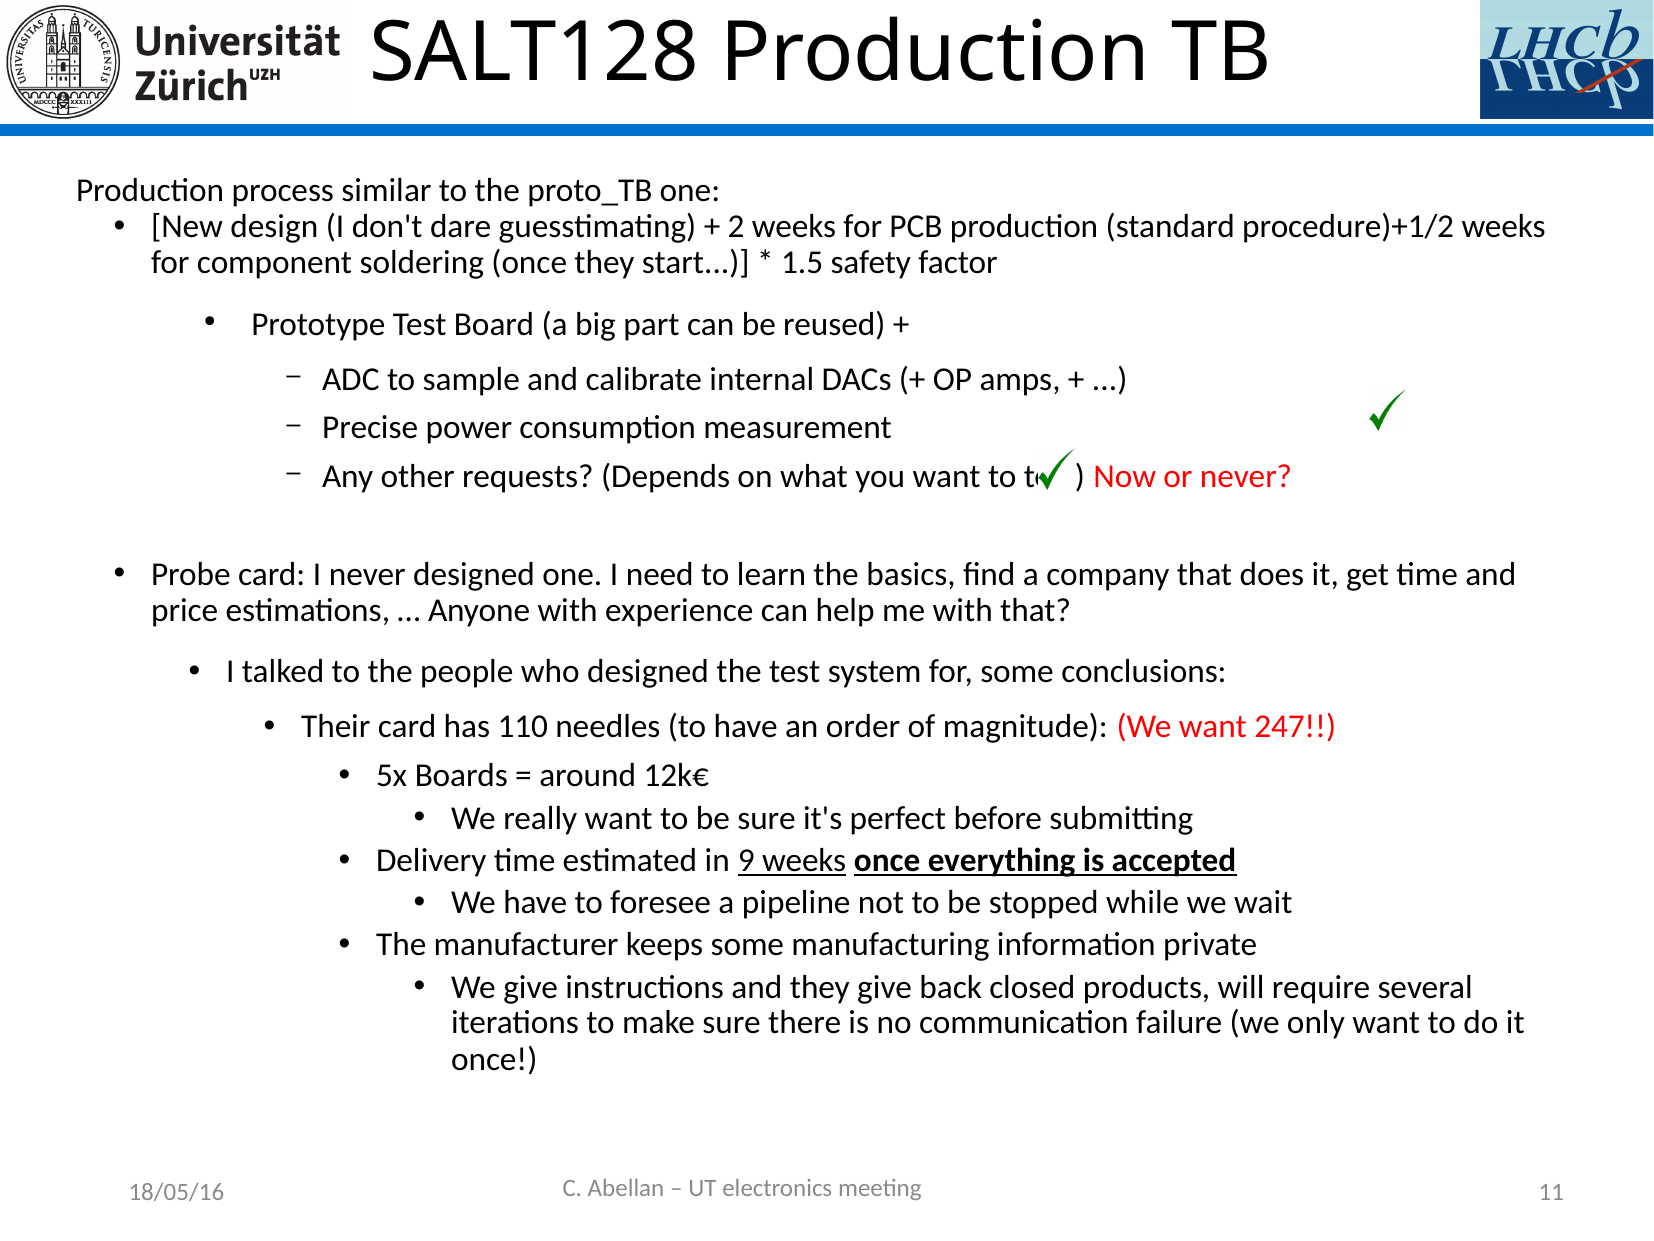

# SALT128 Production TB
Production process similar to the proto_TB one:
[New design (I don't dare guesstimating) + 2 weeks for PCB production (standard procedure)+1/2 weeks for component soldering (once they start...)] * 1.5 safety factor
Prototype Test Board (a big part can be reused) +
ADC to sample and calibrate internal DACs (+ OP amps, + ...)
Precise power consumption measurement
Any other requests? (Depends on what you want to test) Now or never?
Probe card: I never designed one. I need to learn the basics, find a company that does it, get time and price estimations, … Anyone with experience can help me with that?
I talked to the people who designed the test system for, some conclusions:
Their card has 110 needles (to have an order of magnitude): (We want 247!!)
5x Boards = around 12k€
We really want to be sure it's perfect before submitting
Delivery time estimated in 9 weeks once everything is accepted
We have to foresee a pipeline not to be stopped while we wait
The manufacturer keeps some manufacturing information private
We give instructions and they give back closed products, will require several iterations to make sure there is no communication failure (we only want to do it once!)
C. Abellan
30/01/15
11